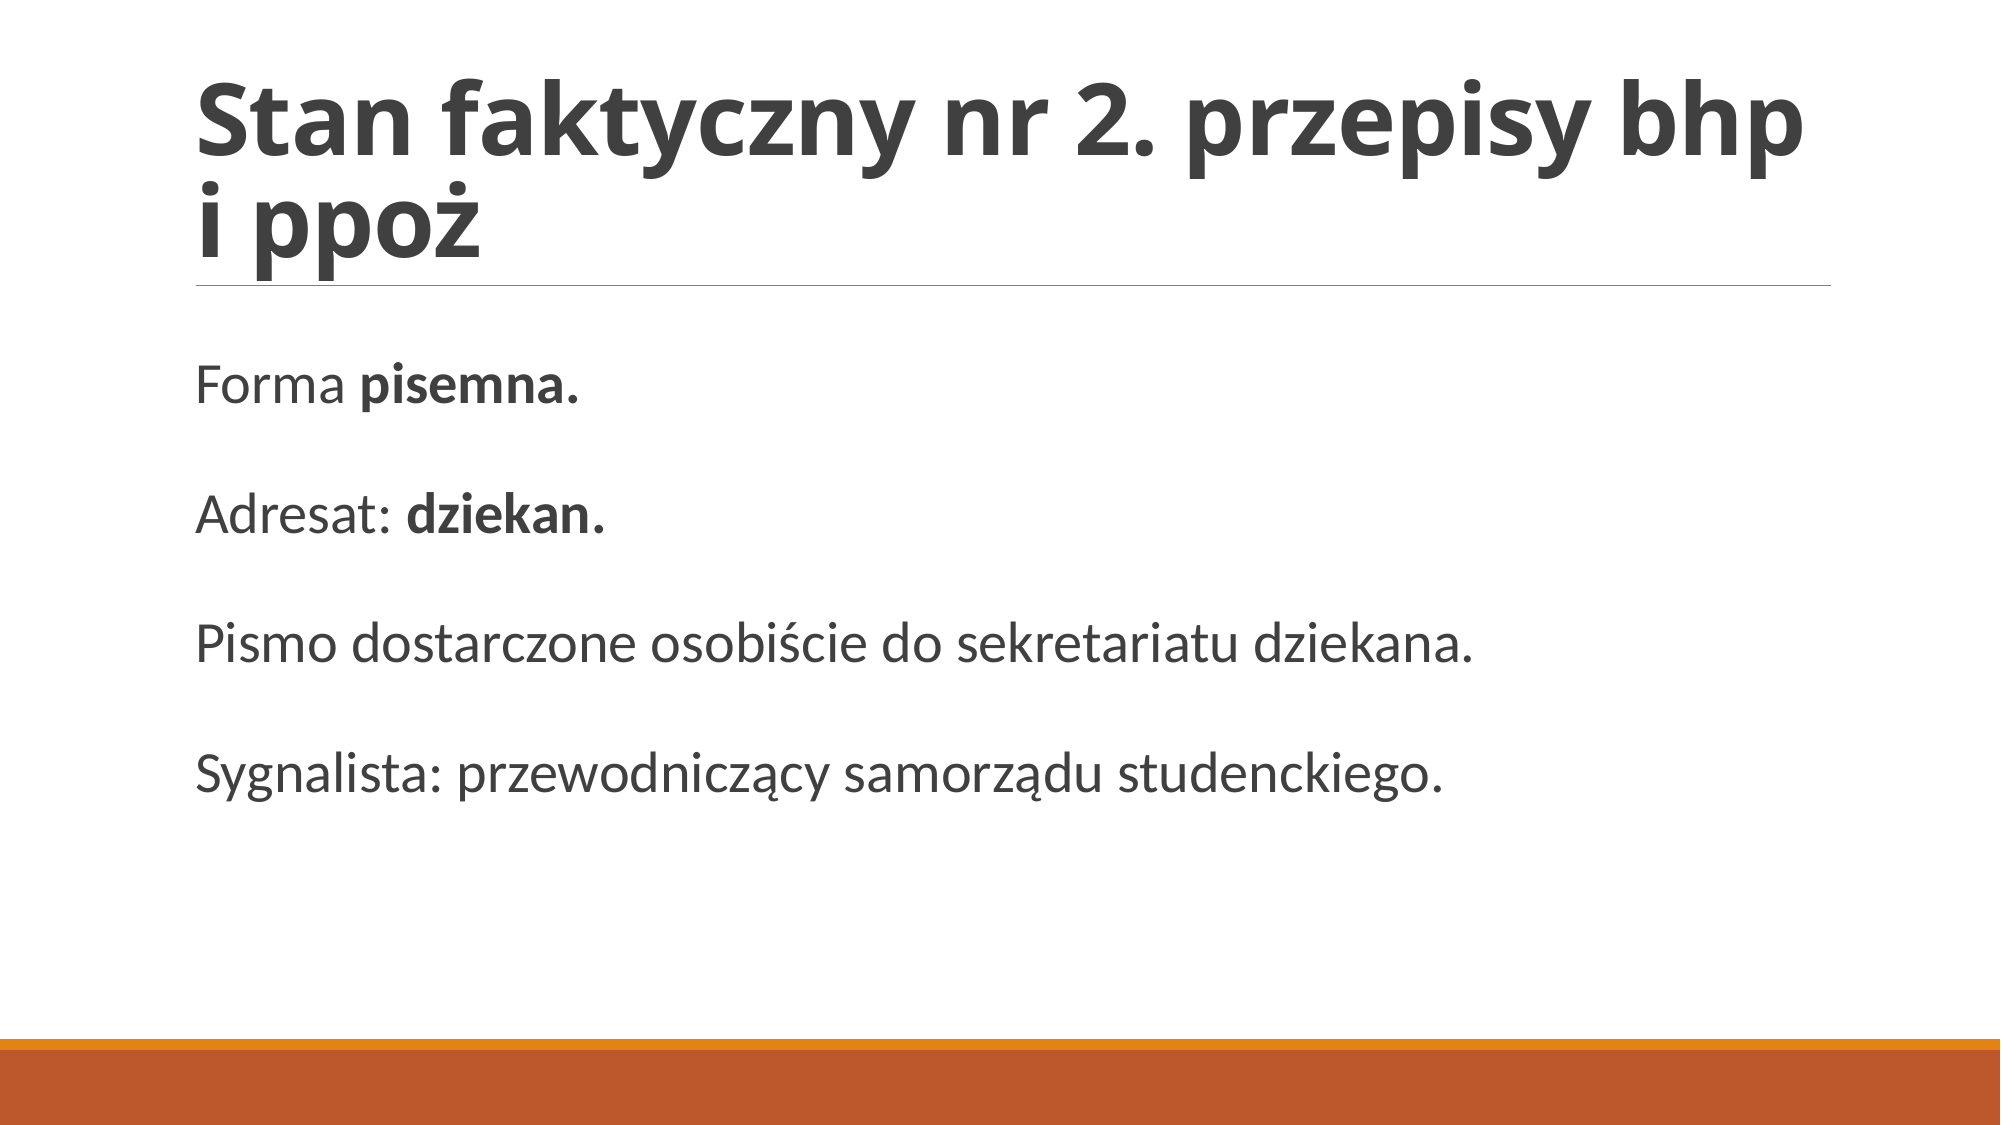

# Stan faktyczny nr 2. przepisy bhp i ppoż
Forma pisemna.
Adresat: dziekan.
Pismo dostarczone osobiście do sekretariatu dziekana.
Sygnalista: przewodniczący samorządu studenckiego.